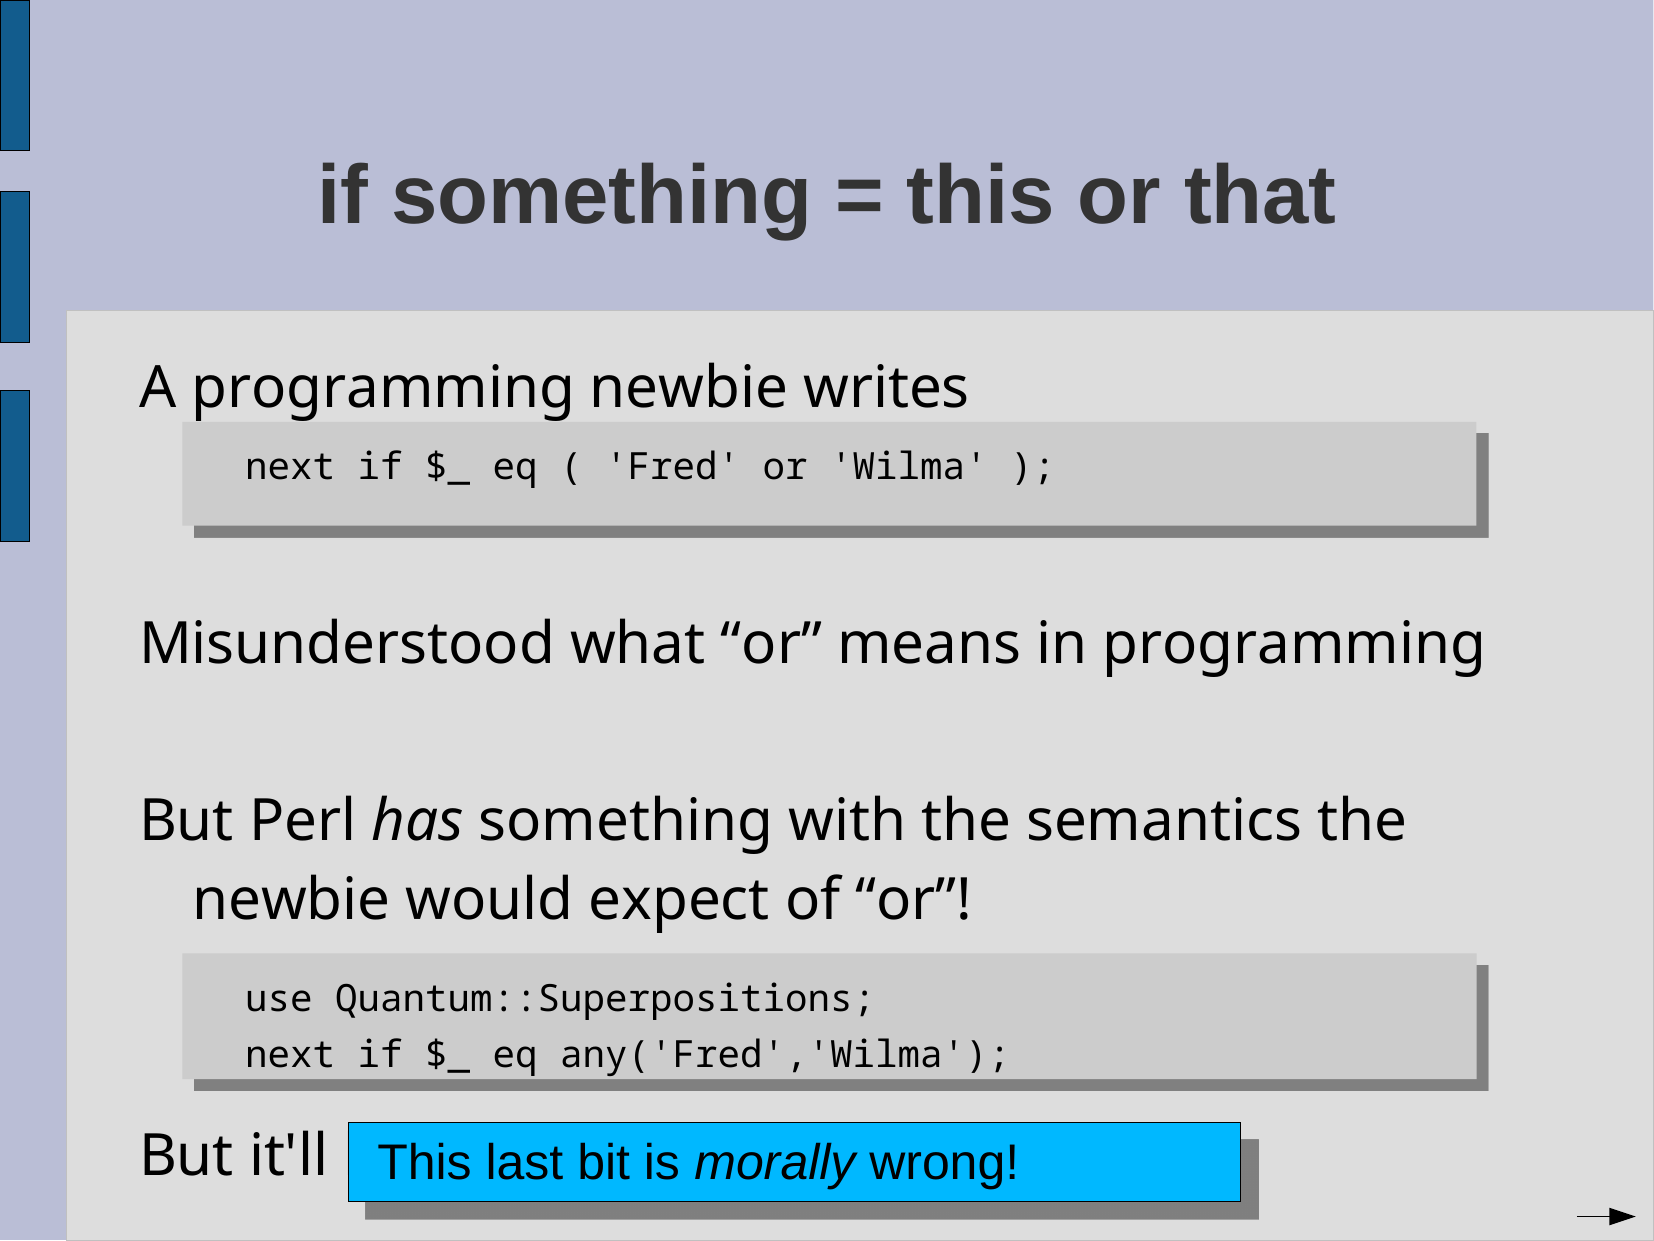

# if something = this or that
A programming newbie writes
Misunderstood what “or” means in programming
But Perl has something with the semantics the newbie would expect of “or”!
But it'll be in Perl6 anyhow!
 next if $_ eq ( 'Fred' or 'Wilma' );
 use Quantum::Superpositions;
 next if $_ eq any('Fred','Wilma');
This last bit is arguably wrong!
This last bit is morally wrong!